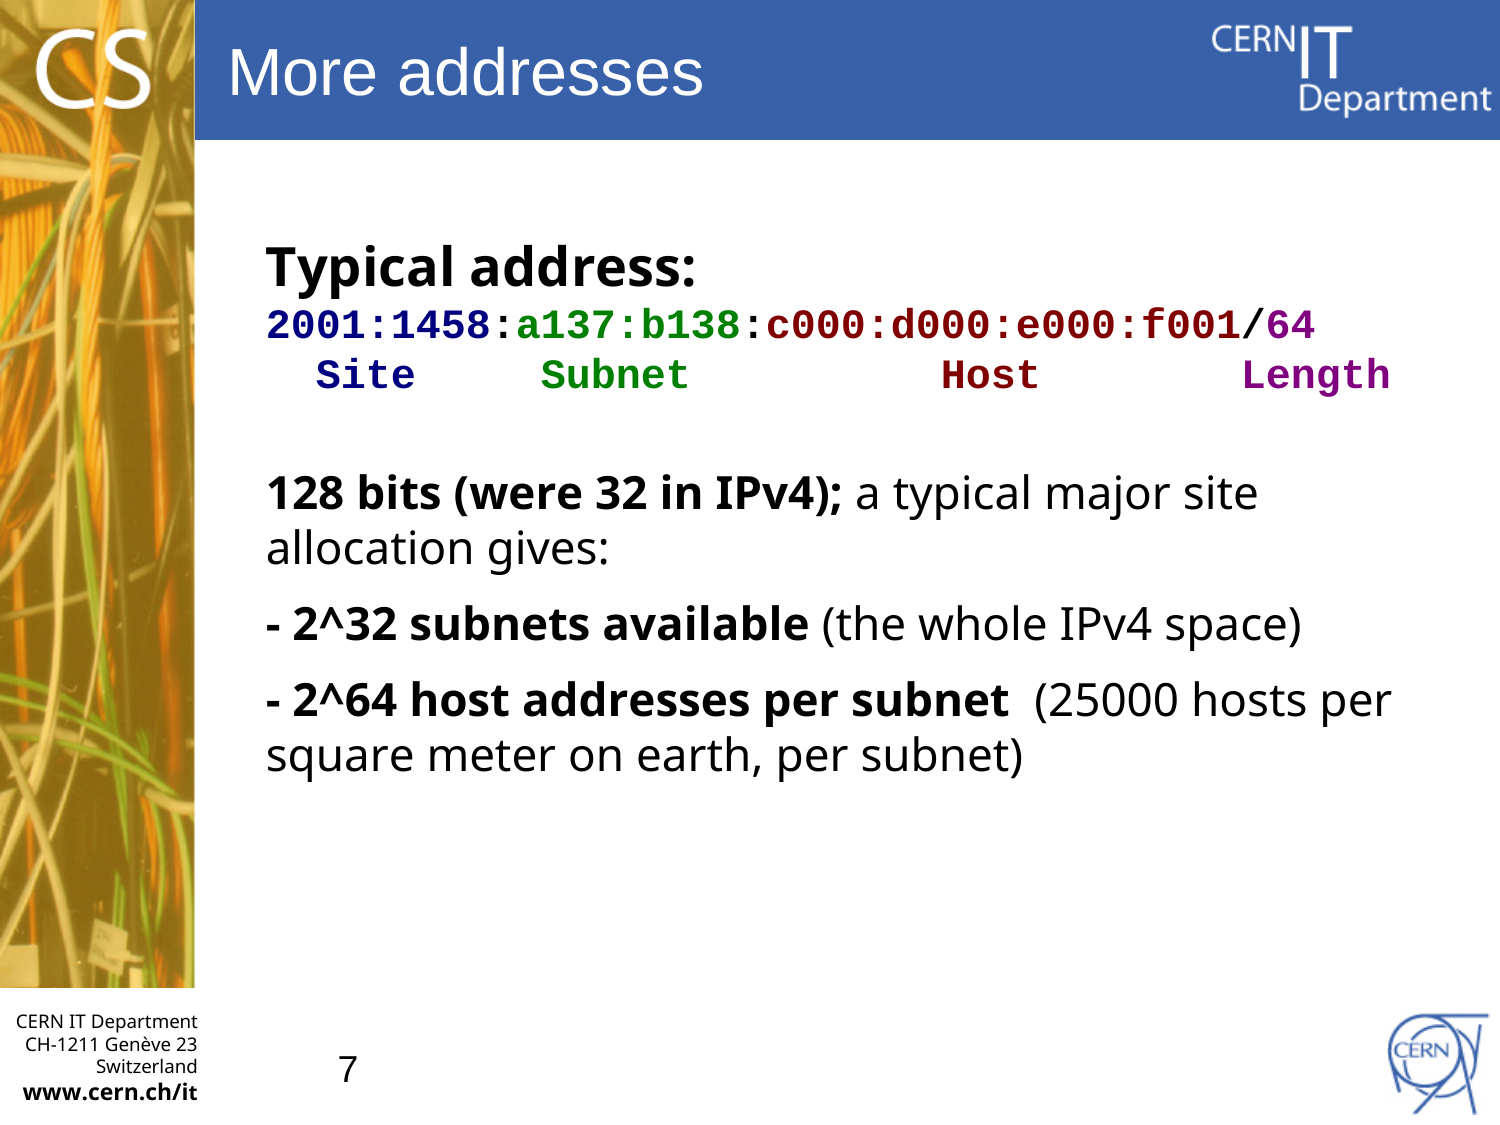

# More addresses
Typical address:
2001:1458:a137:b138:c000:d000:e000:f001/64
 Site Subnet Host Length
128 bits (were 32 in IPv4); a typical major site allocation gives:
- 2^32 subnets available (the whole IPv4 space)
- 2^64 host addresses per subnet (25000 hosts per square meter on earth, per subnet)